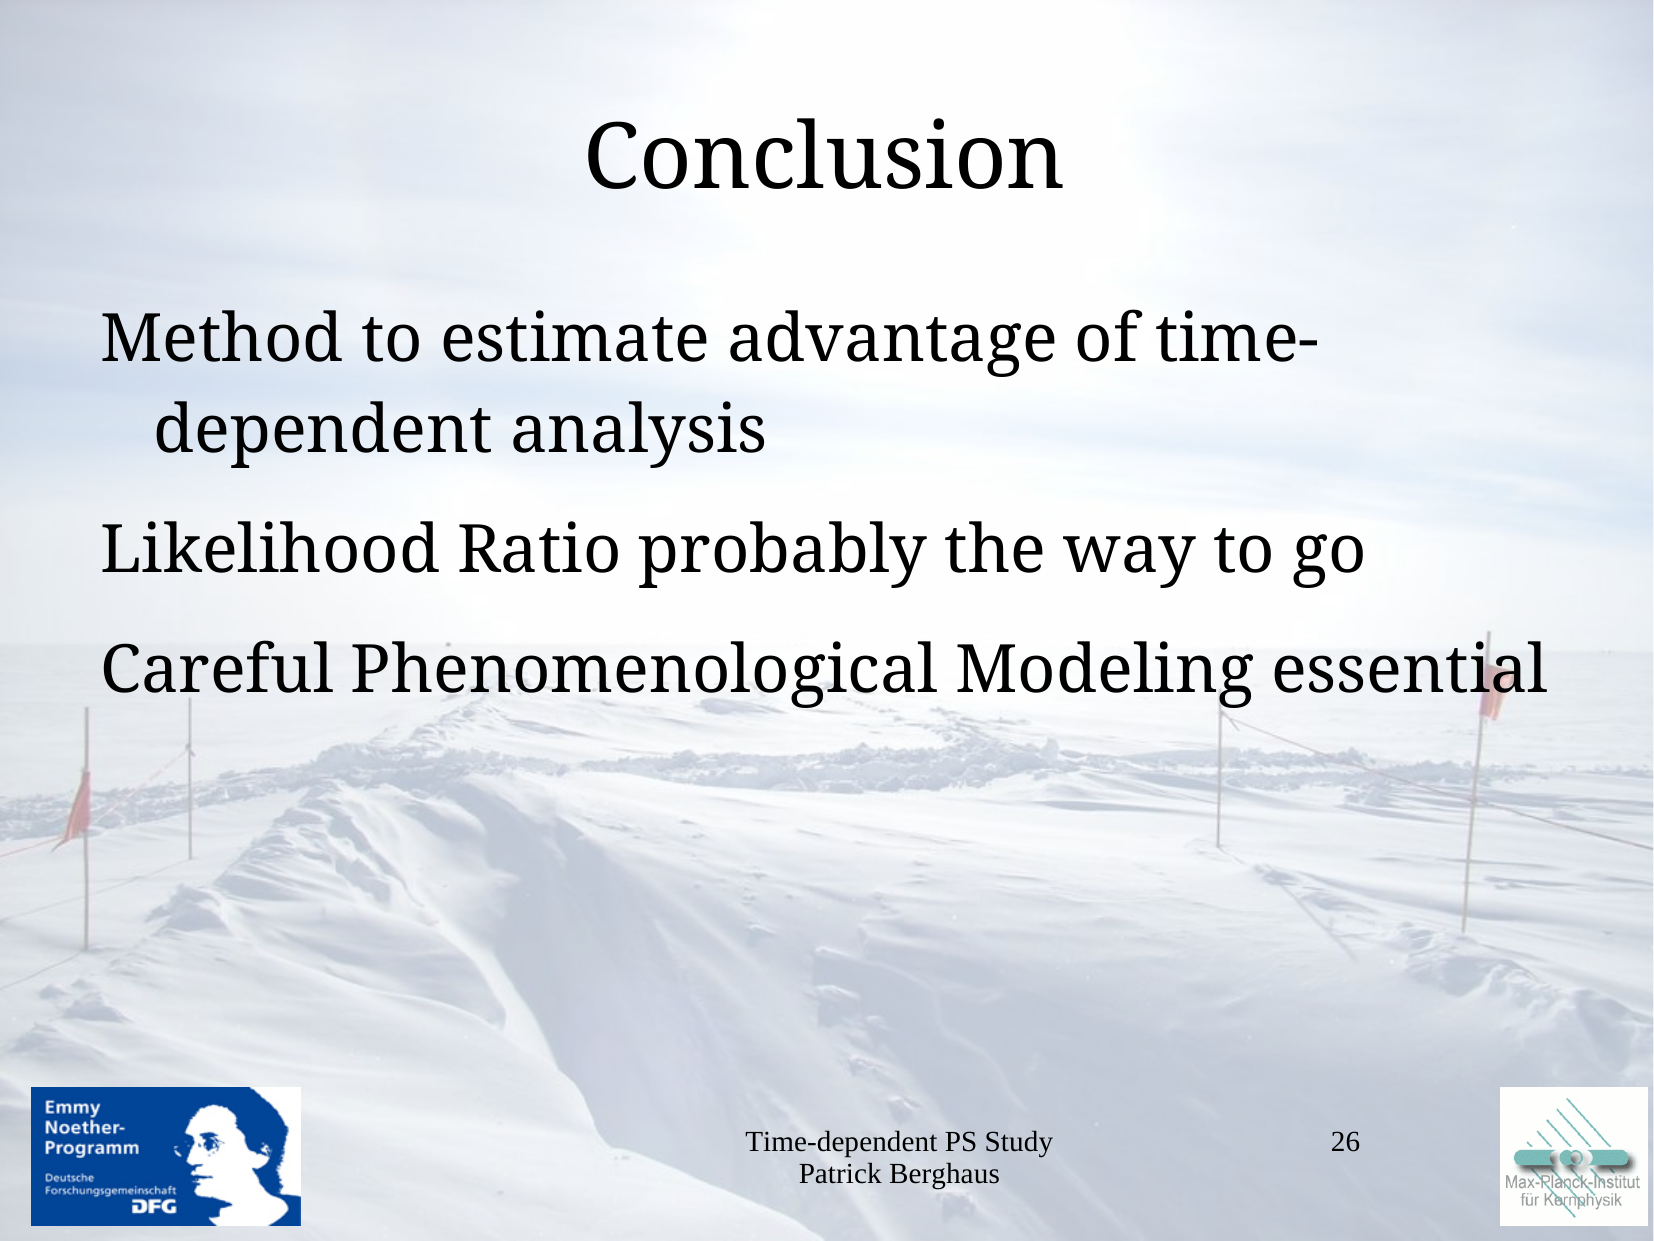

# Conclusion
Method to estimate advantage of time-dependent analysis
Likelihood Ratio probably the way to go
Careful Phenomenological Modeling essential
26